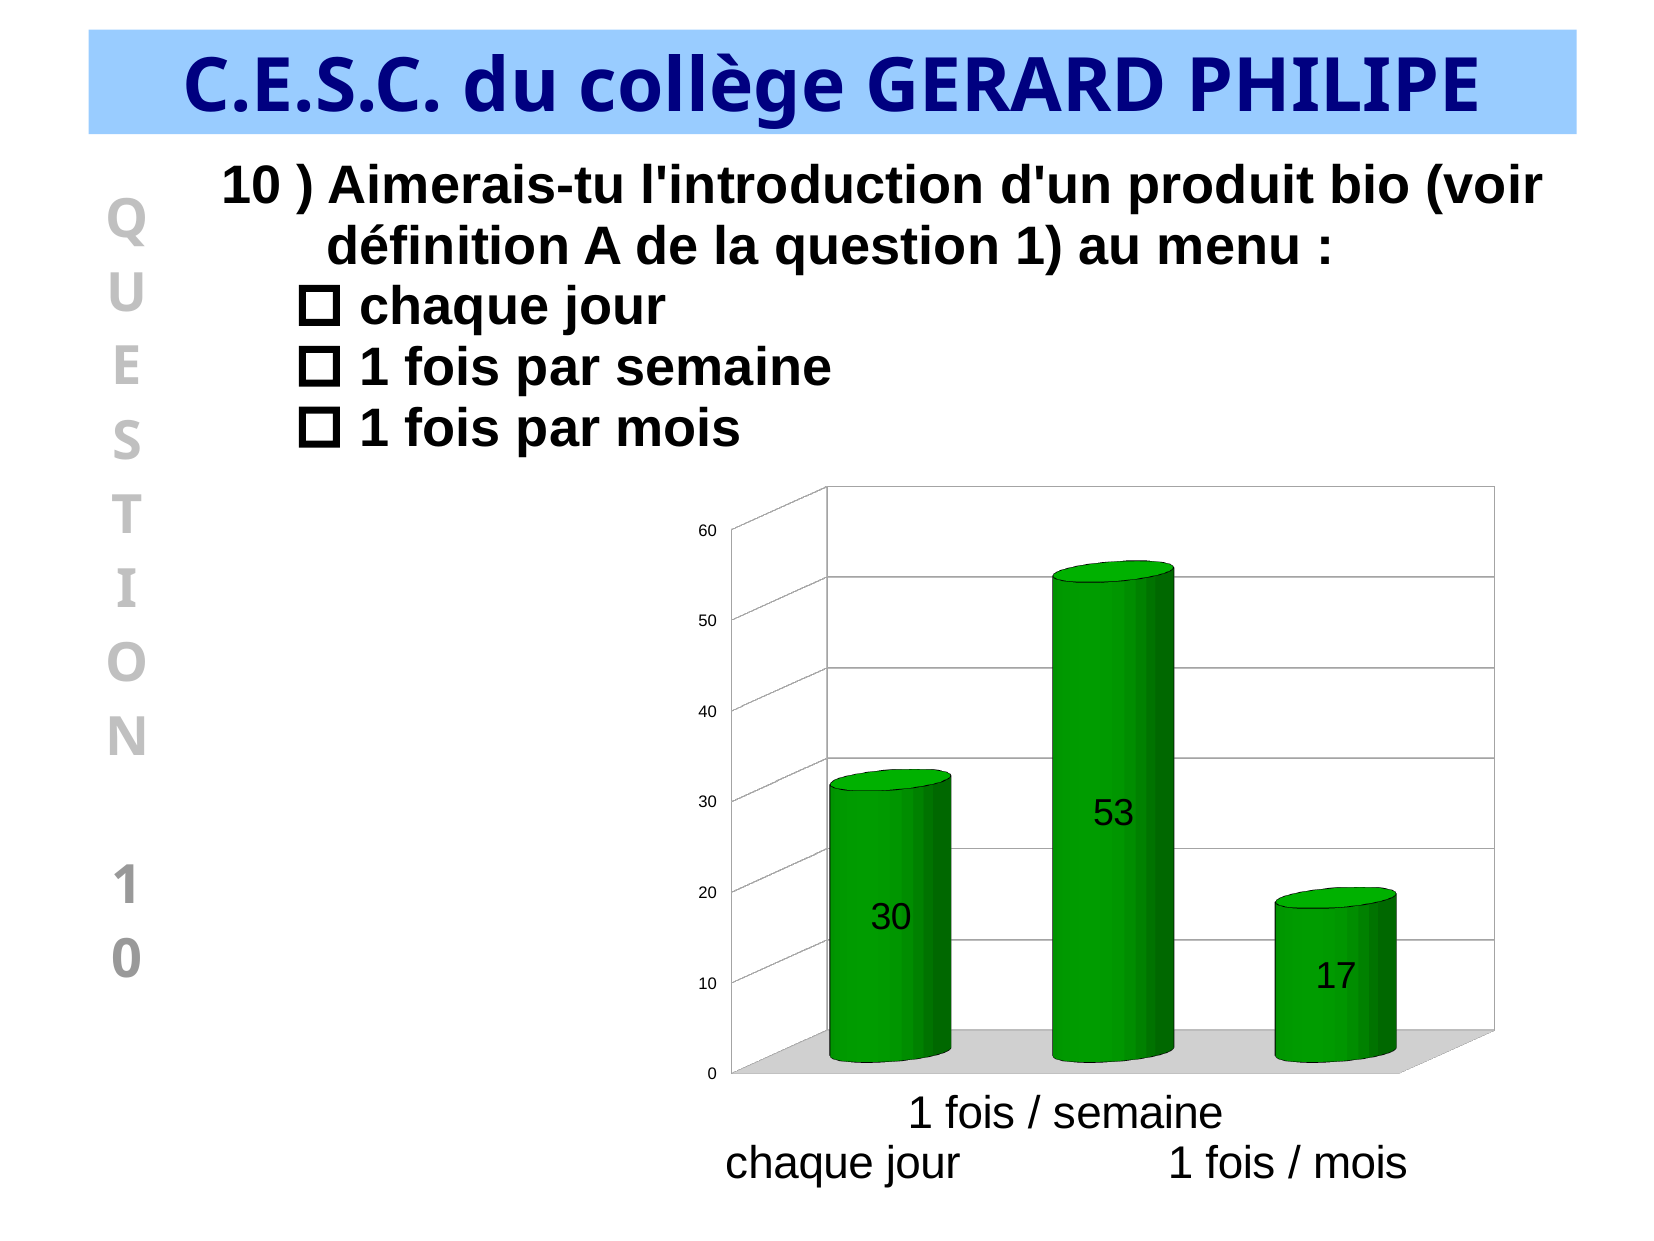

# C.E.S.C. du collège GERARD PHILIPE
10 ) Aimerais-tu l'introduction d'un produit bio (voir
 définition A de la question 1) au menu :
	 chaque jour
	 1 fois par semaine
	 1 fois par mois
Q
U
E
S
T
I
O
N
10
[unsupported chart]